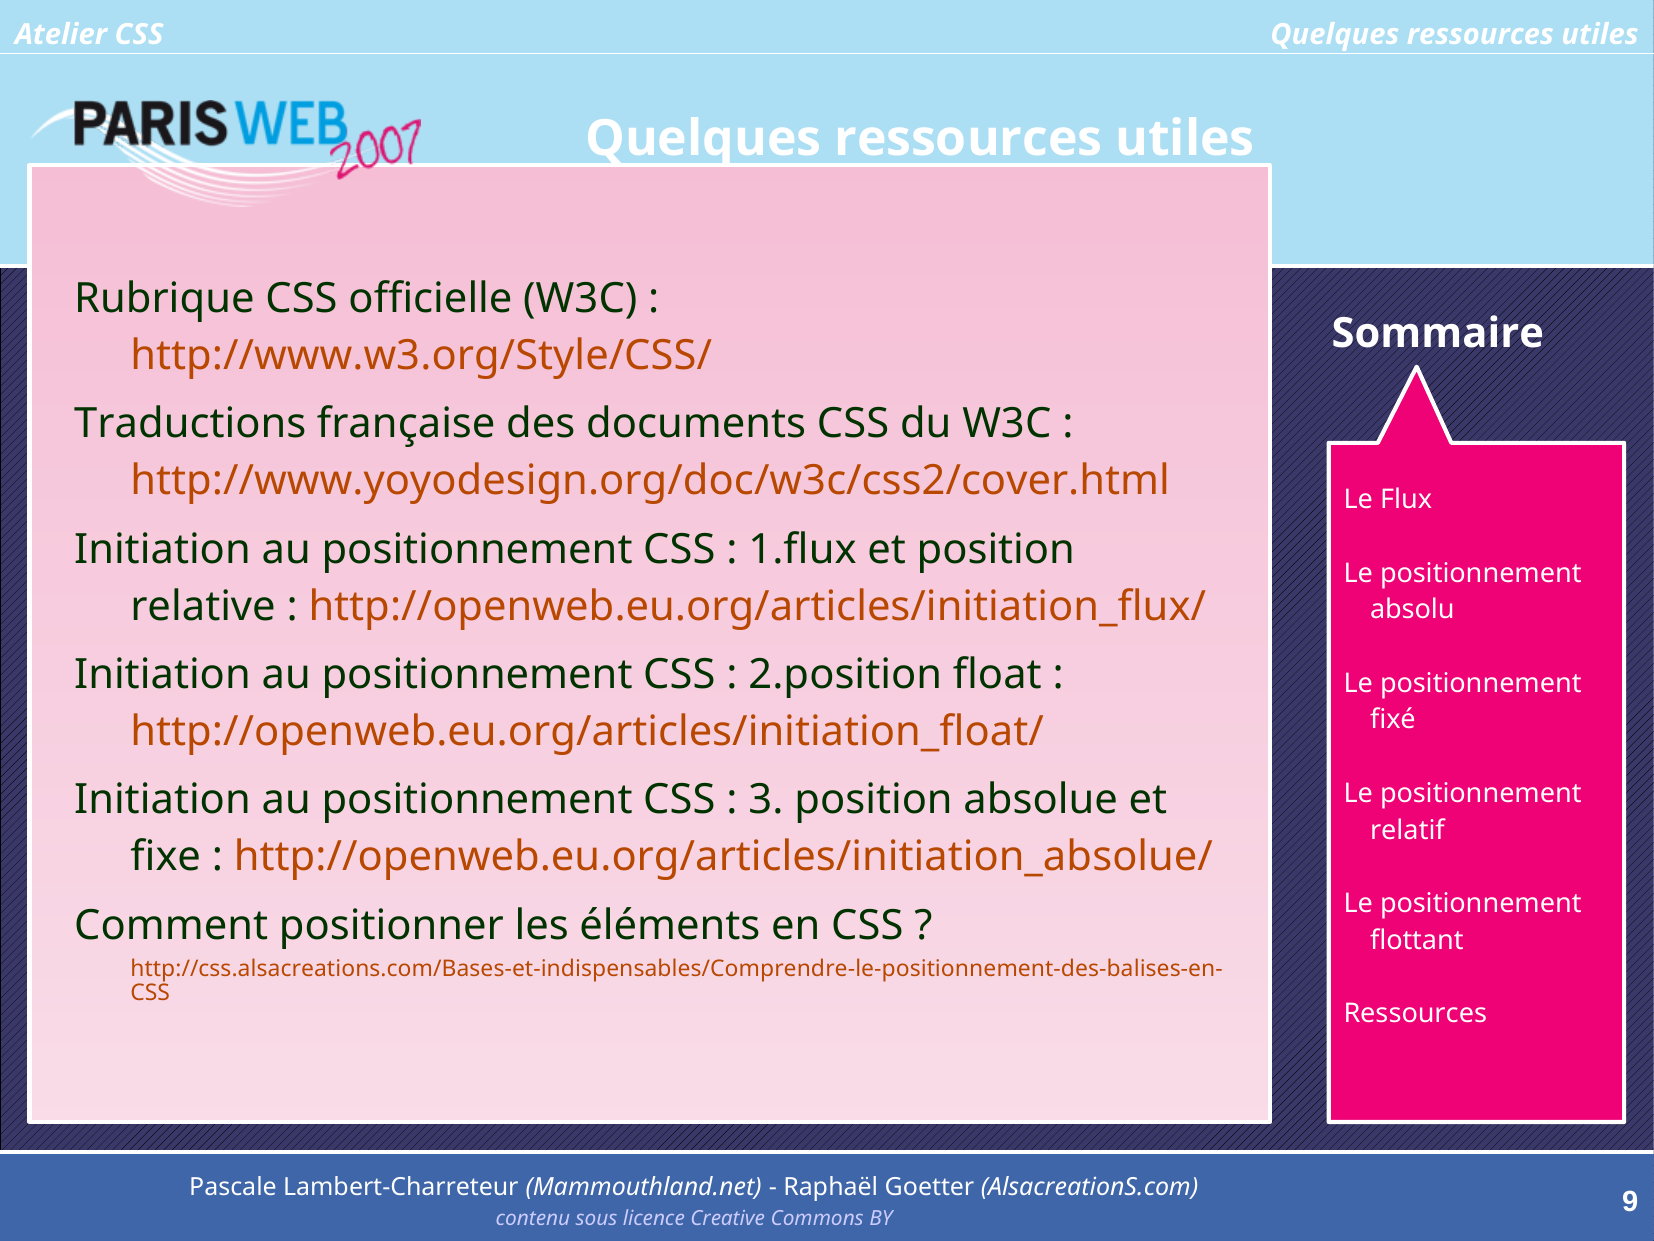

Quelques ressources utiles
Quelques ressources utiles
# Rubrique CSS officielle (W3C) : http://www.w3.org/Style/CSS/
Traductions française des documents CSS du W3C :http://www.yoyodesign.org/doc/w3c/css2/cover.html
Initiation au positionnement CSS : 1.flux et position relative : http://openweb.eu.org/articles/initiation_flux/
Initiation au positionnement CSS : 2.position float : http://openweb.eu.org/articles/initiation_float/
Initiation au positionnement CSS : 3. position absolue et fixe : http://openweb.eu.org/articles/initiation_absolue/
Comment positionner les éléments en CSS ? http://css.alsacreations.com/Bases-et-indispensables/Comprendre-le-positionnement-des-balises-en-CSS
Le Flux
Le positionnement absolu
Le positionnement fixé
Le positionnement relatif
Le positionnement flottant
Ressources
9